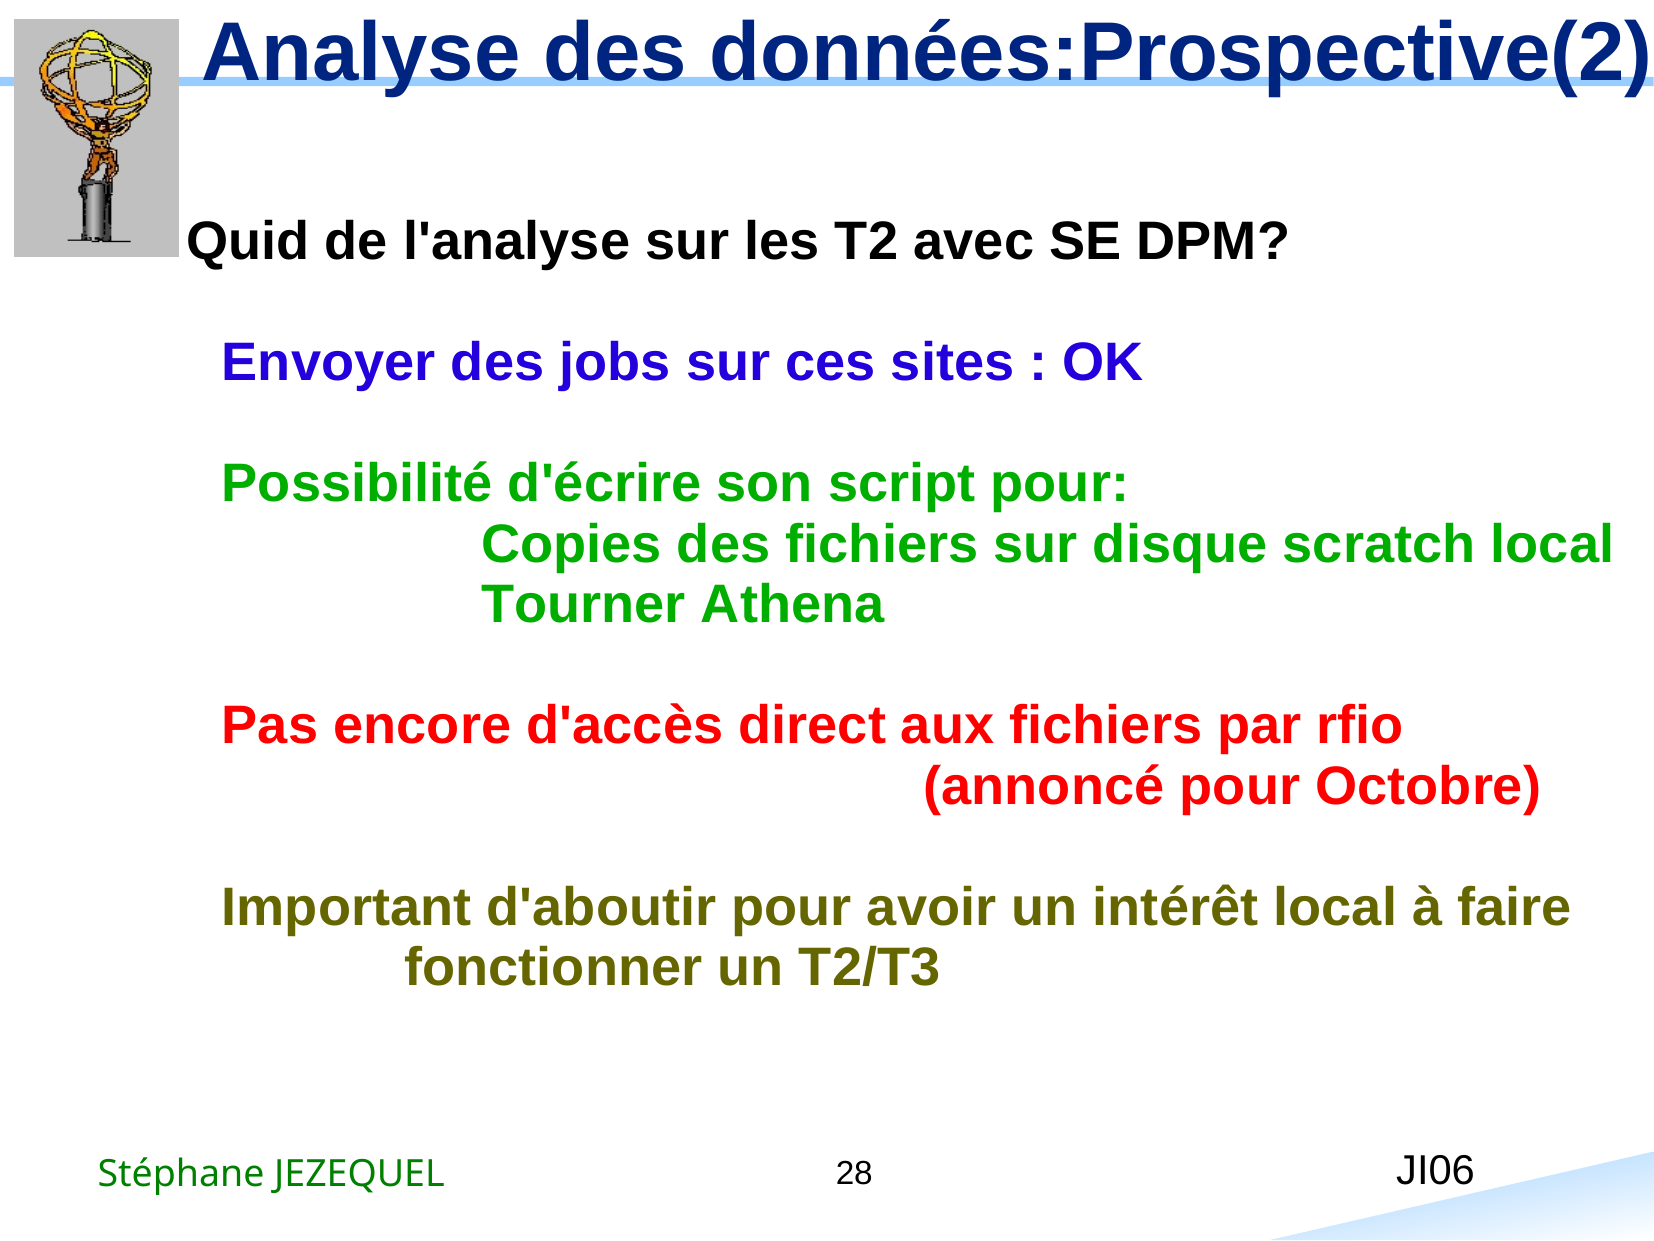

# Analyse des données:Prospective(2)
Quid de l'analyse sur les T2 avec SE DPM?
Envoyer des jobs sur ces sites : OK
Possibilité d'écrire son script pour:
				Copies des fichiers sur disque scratch local
				Tourner Athena
Pas encore d'accès direct aux fichiers par rfio
										(annoncé pour Octobre)
Important d'aboutir pour avoir un intérêt local à faire
			fonctionner un T2/T3